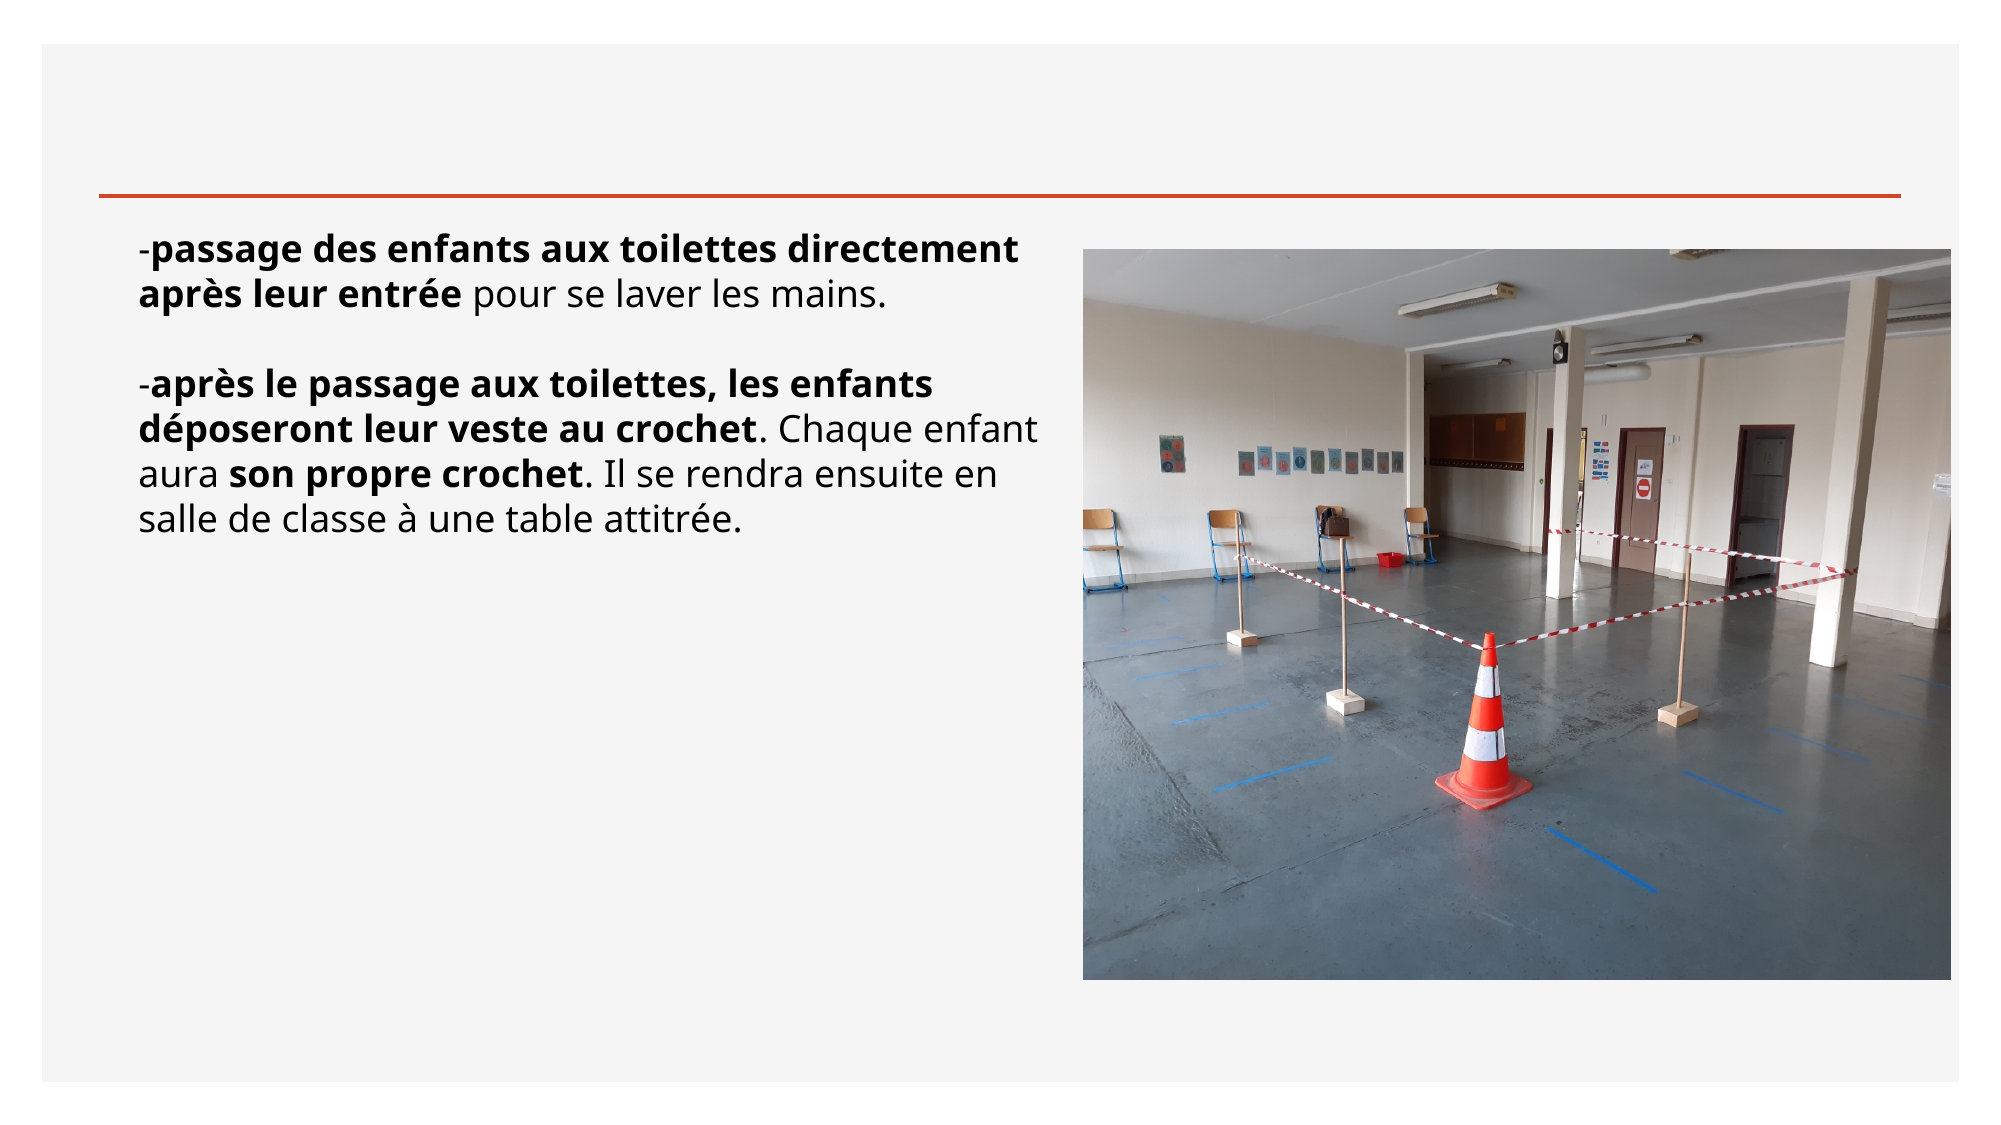

-passage des enfants aux toilettes directement après leur entrée pour se laver les mains.
-après le passage aux toilettes, les enfants déposeront leur veste au crochet. Chaque enfant aura son propre crochet. Il se rendra ensuite en salle de classe à une table attitrée.